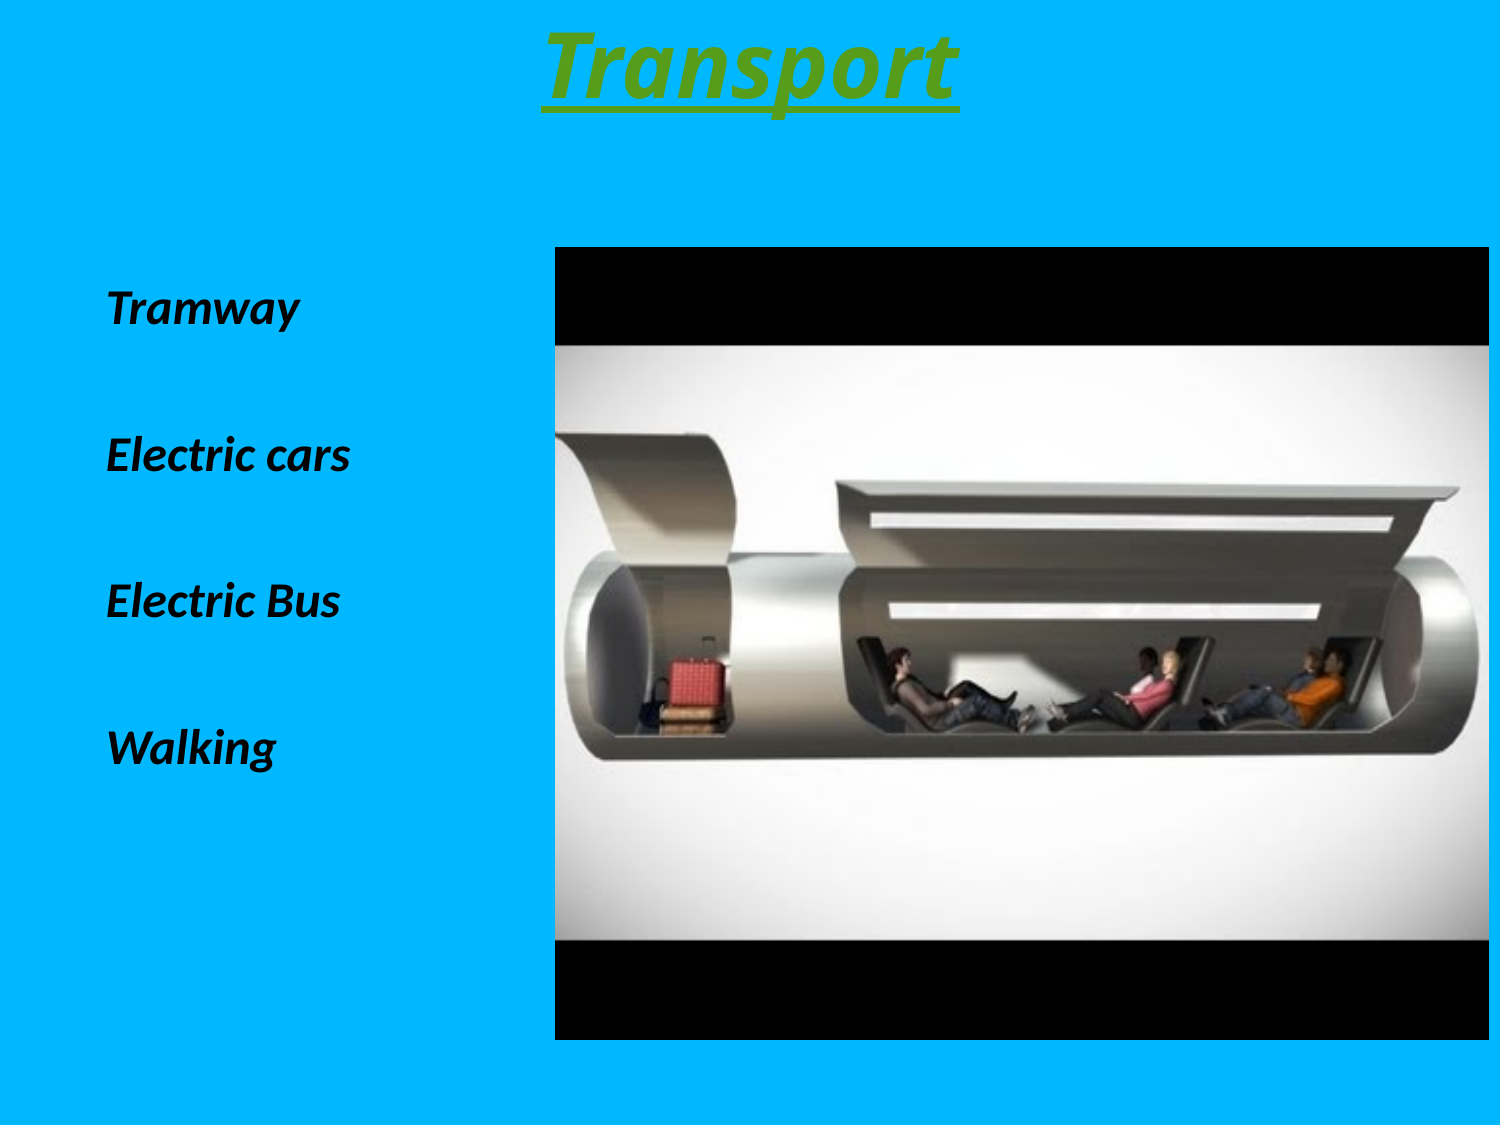

# Transport
Tramway
Electric cars
Electric Bus
Walking